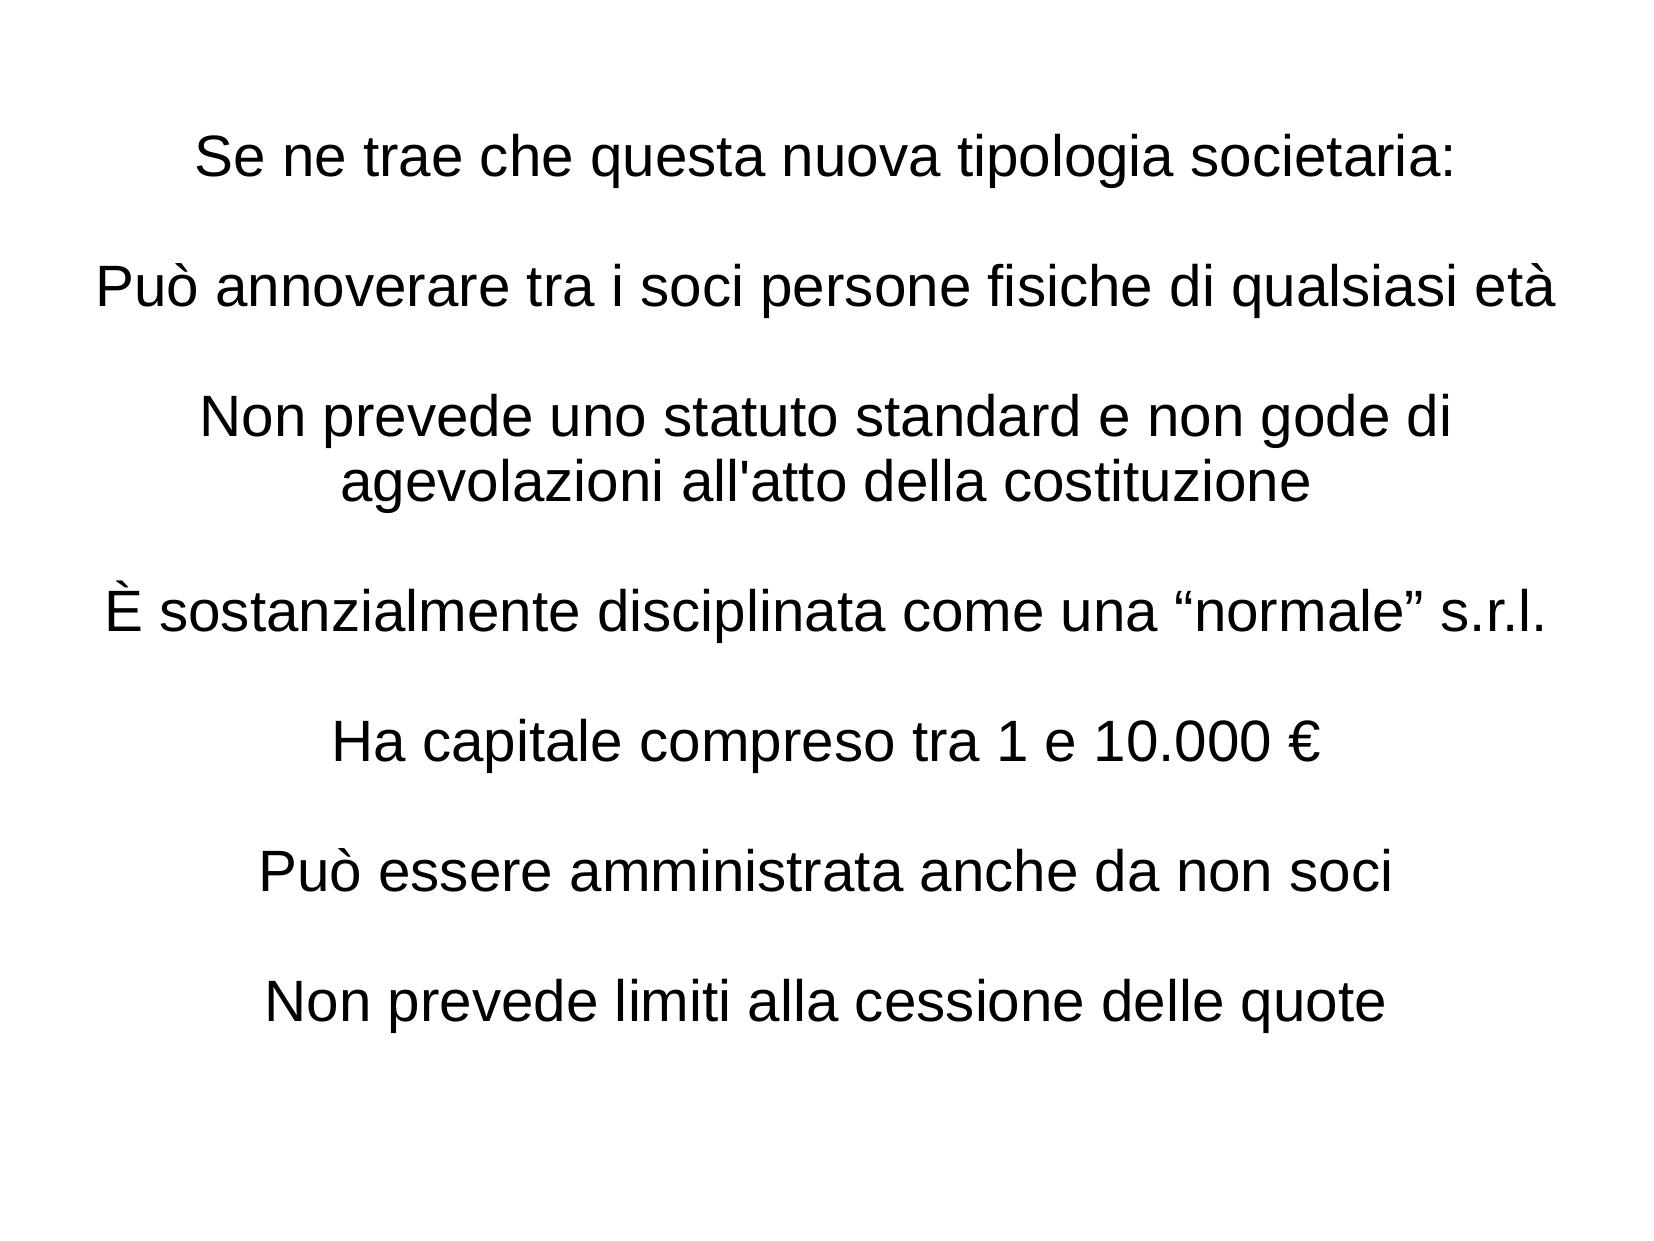

# Se ne trae che questa nuova tipologia societaria:
Può annoverare tra i soci persone fisiche di qualsiasi età
Non prevede uno statuto standard e non gode di agevolazioni all'atto della costituzione
È sostanzialmente disciplinata come una “normale” s.r.l.
Ha capitale compreso tra 1 e 10.000 €
Può essere amministrata anche da non soci
Non prevede limiti alla cessione delle quote